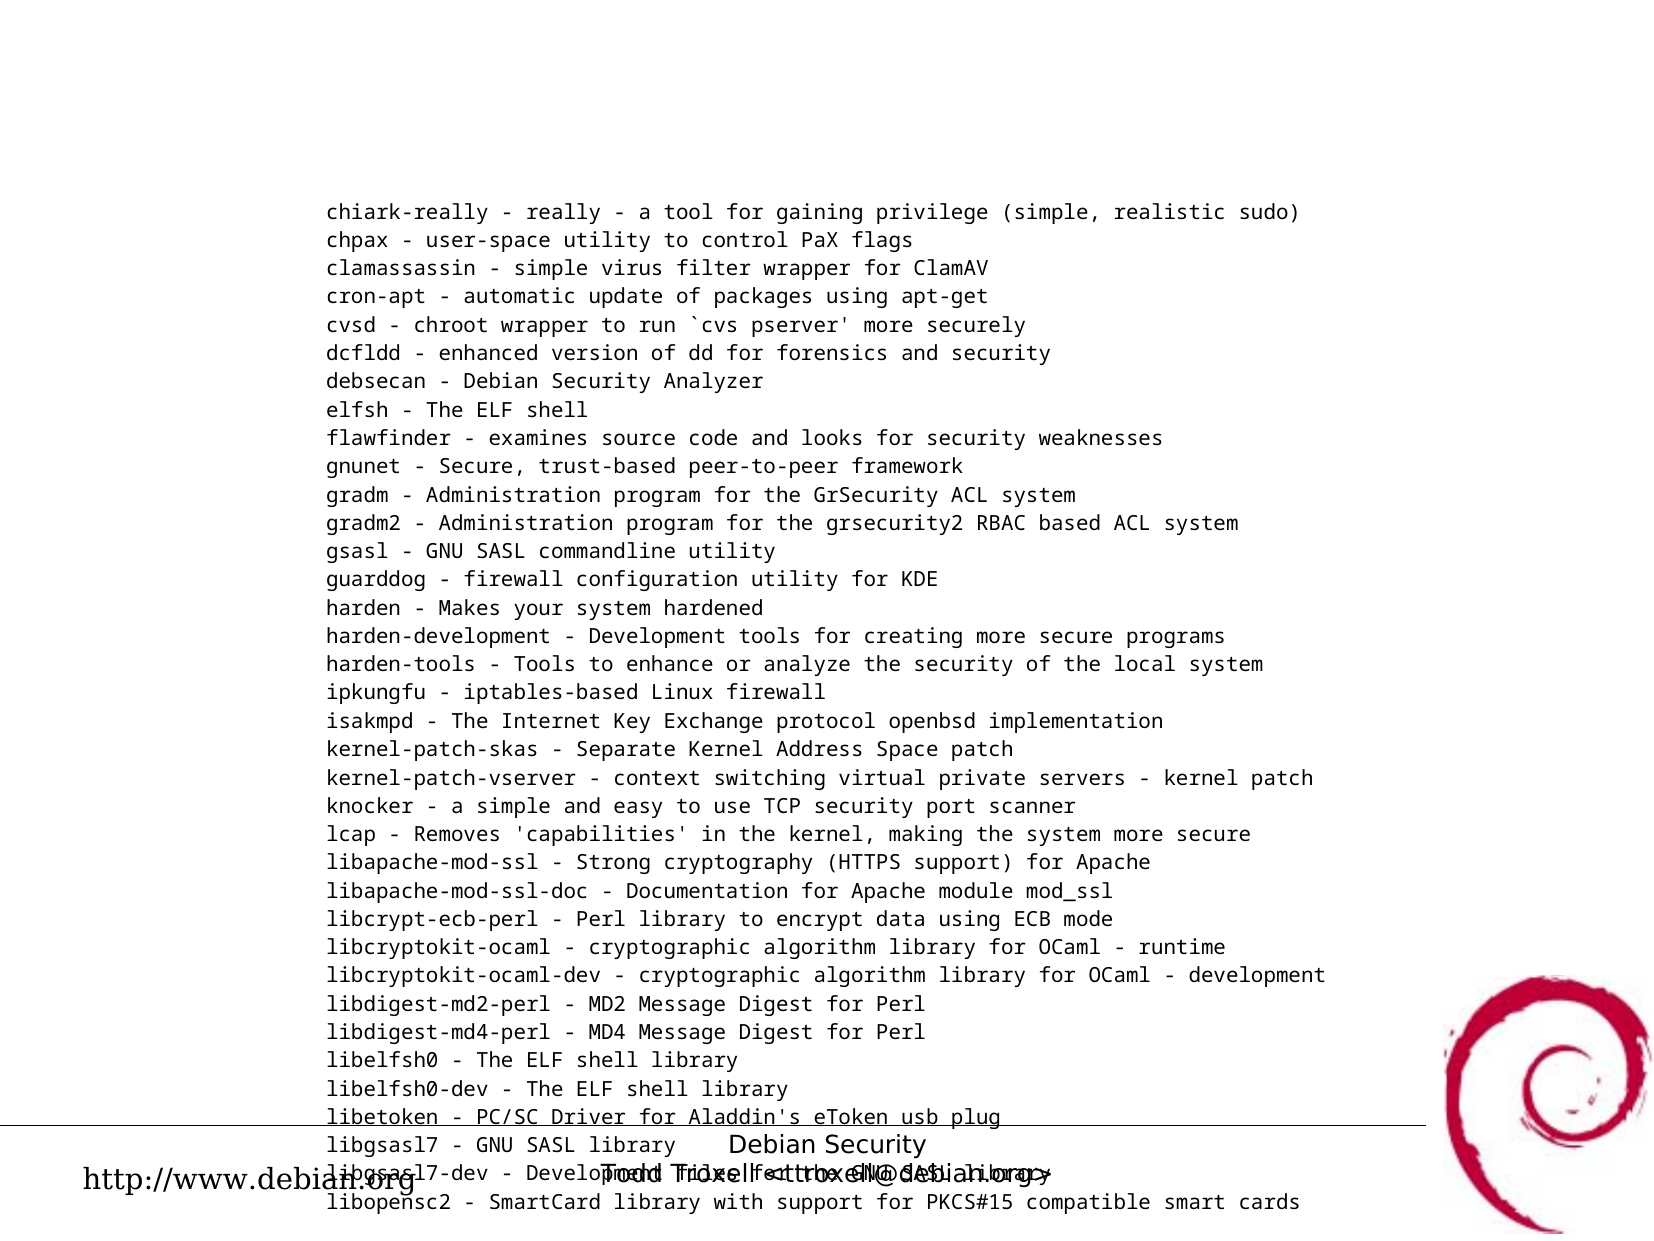

chiark-really - really - a tool for gaining privilege (simple, realistic sudo)
chpax - user-space utility to control PaX flags
clamassassin - simple virus filter wrapper for ClamAV
cron-apt - automatic update of packages using apt-get
cvsd - chroot wrapper to run `cvs pserver' more securely
dcfldd - enhanced version of dd for forensics and security
debsecan - Debian Security Analyzer
elfsh - The ELF shell
flawfinder - examines source code and looks for security weaknesses
gnunet - Secure, trust-based peer-to-peer framework
gradm - Administration program for the GrSecurity ACL system
gradm2 - Administration program for the grsecurity2 RBAC based ACL system
gsasl - GNU SASL commandline utility
guarddog - firewall configuration utility for KDE
harden - Makes your system hardened
harden-development - Development tools for creating more secure programs
harden-tools - Tools to enhance or analyze the security of the local system
ipkungfu - iptables-based Linux firewall
isakmpd - The Internet Key Exchange protocol openbsd implementation
kernel-patch-skas - Separate Kernel Address Space patch
kernel-patch-vserver - context switching virtual private servers - kernel patch
knocker - a simple and easy to use TCP security port scanner
lcap - Removes 'capabilities' in the kernel, making the system more secure
libapache-mod-ssl - Strong cryptography (HTTPS support) for Apache
libapache-mod-ssl-doc - Documentation for Apache module mod_ssl
libcrypt-ecb-perl - Perl library to encrypt data using ECB mode
libcryptokit-ocaml - cryptographic algorithm library for OCaml - runtime
libcryptokit-ocaml-dev - cryptographic algorithm library for OCaml - development
libdigest-md2-perl - MD2 Message Digest for Perl
libdigest-md4-perl - MD4 Message Digest for Perl
libelfsh0 - The ELF shell library
libelfsh0-dev - The ELF shell library
libetoken - PC/SC Driver for Aladdin's eToken usb plug
libgsasl7 - GNU SASL library
libgsasl7-dev - Development files for the GNU SASL library
libopensc2 - SmartCard library with support for PKCS#15 compatible smart cards